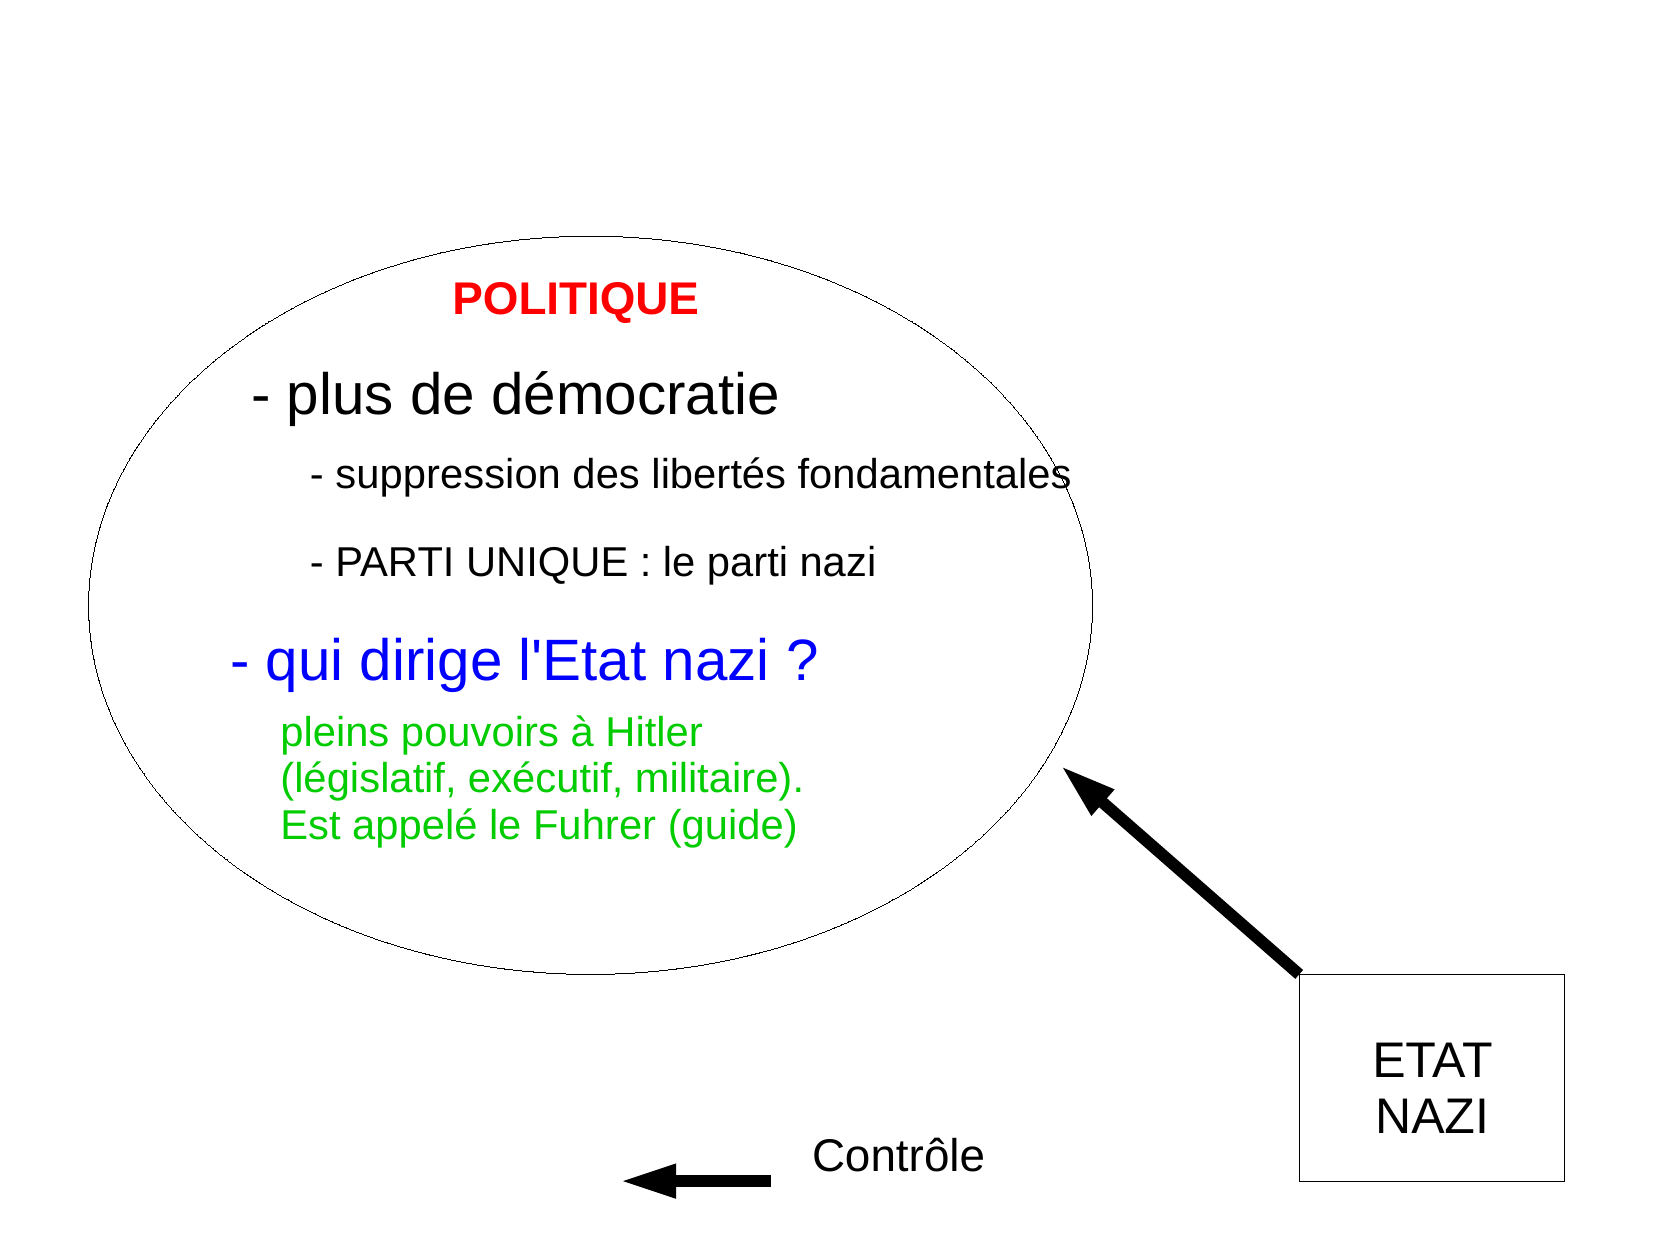

POLITIQUE
- plus de démocratie
- suppression des libertés fondamentales
- PARTI UNIQUE : le parti nazi
- qui dirige l'Etat nazi ?
pleins pouvoirs à Hitler (législatif, exécutif, militaire). Est appelé le Fuhrer (guide)
ETAT NAZI
Contrôle